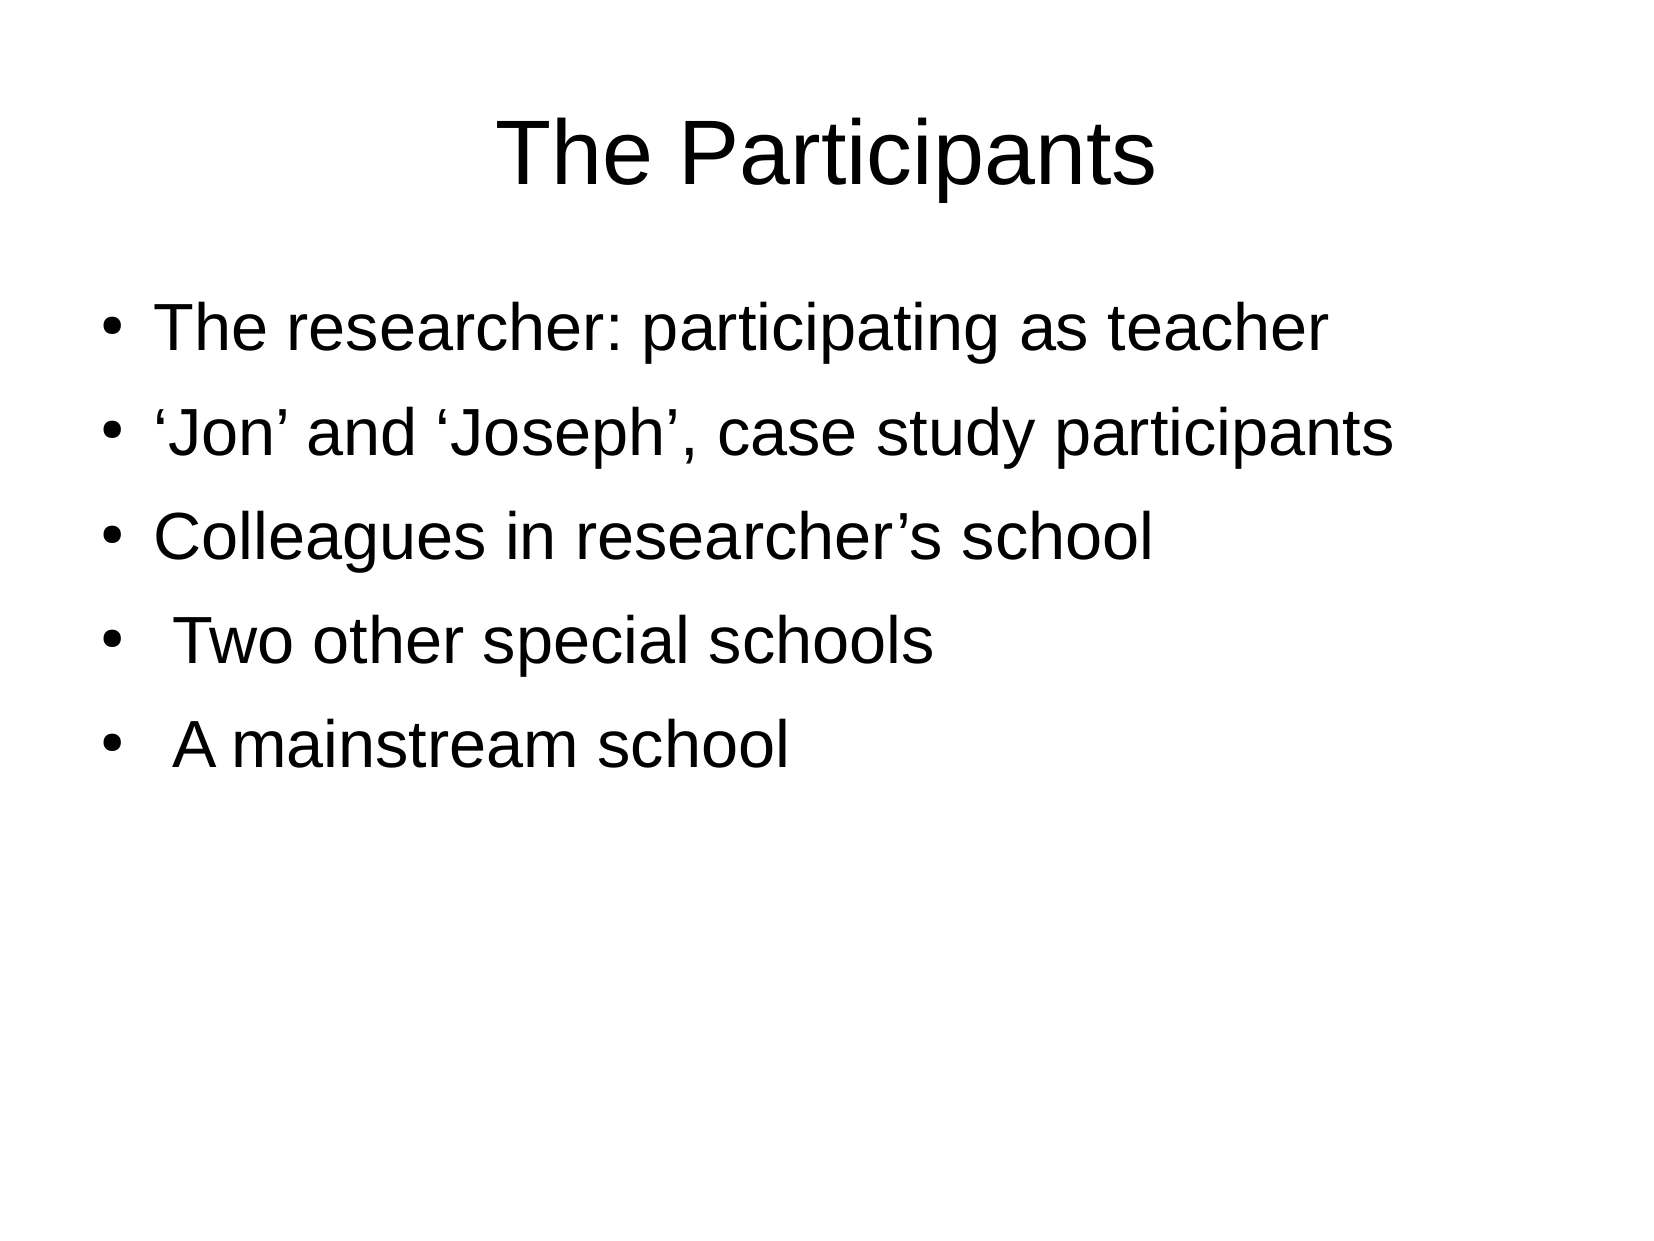

# The Participants
The researcher: participating as teacher
‘Jon’ and ‘Joseph’, case study participants
Colleagues in researcher’s school
 Two other special schools
 A mainstream school